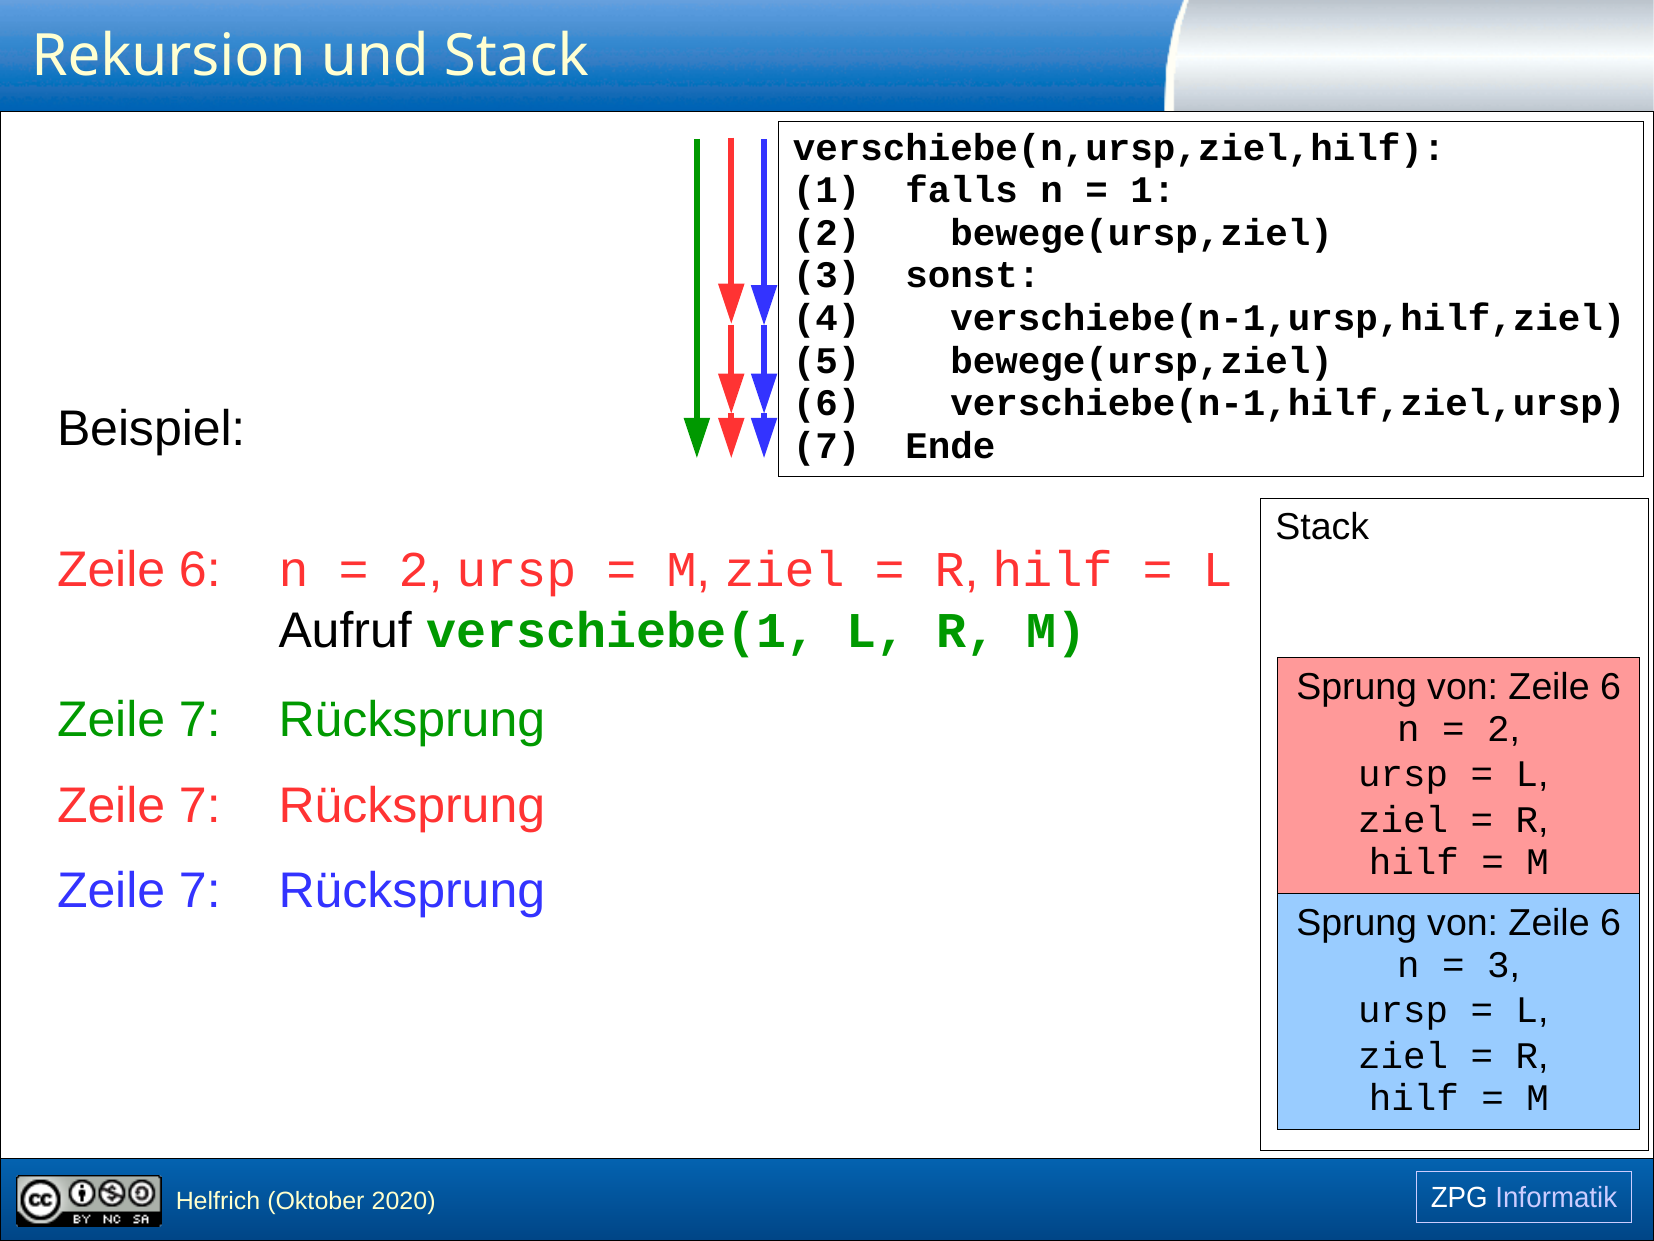

# Rekursion und Stack
verschiebe(n,ursp,ziel,hilf):
(1) falls n = 1:
(2) bewege(ursp,ziel)
(3) sonst:
(4) verschiebe(n-1,ursp,hilf,ziel)
(5) bewege(ursp,ziel)
(6) verschiebe(n-1,hilf,ziel,ursp)
(7) Ende
Beispiel:
Zeile 6: 	n = 2, ursp = M, ziel = R, hilf = L
			Aufruf verschiebe(1, L, R, M)
Zeile 7:	Rücksprung
Zeile 7: 	Rücksprung
Zeile 7: 	Rücksprung
Stack
Sprung von: Zeile 6
n = 2,
ursp = L,
ziel = R,
hilf = M
Sprung von: Zeile 6
n = 3,
ursp = L,
ziel = R,
hilf = M